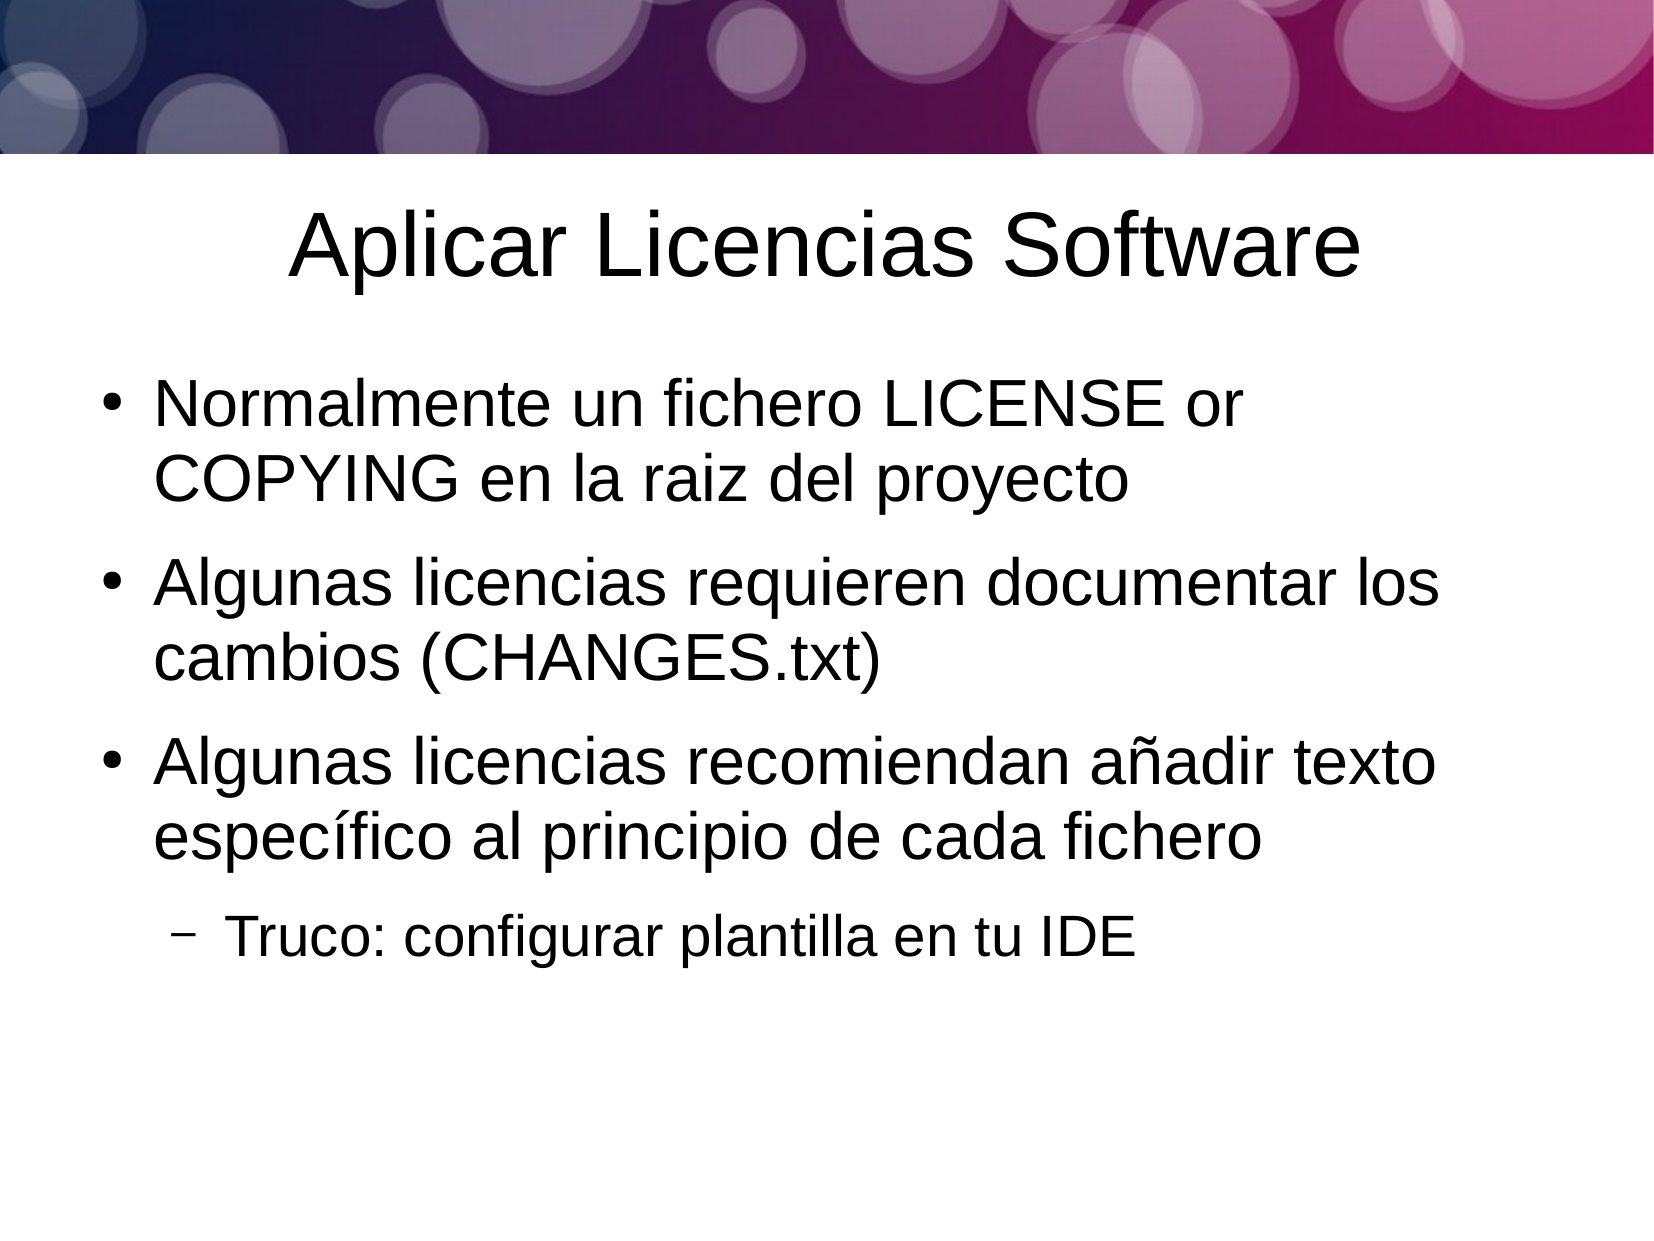

# Aplicar Licencias Software
Normalmente un fichero LICENSE or COPYING en la raiz del proyecto
Algunas licencias requieren documentar los cambios (CHANGES.txt)
Algunas licencias recomiendan añadir texto específico al principio de cada fichero
Truco: configurar plantilla en tu IDE